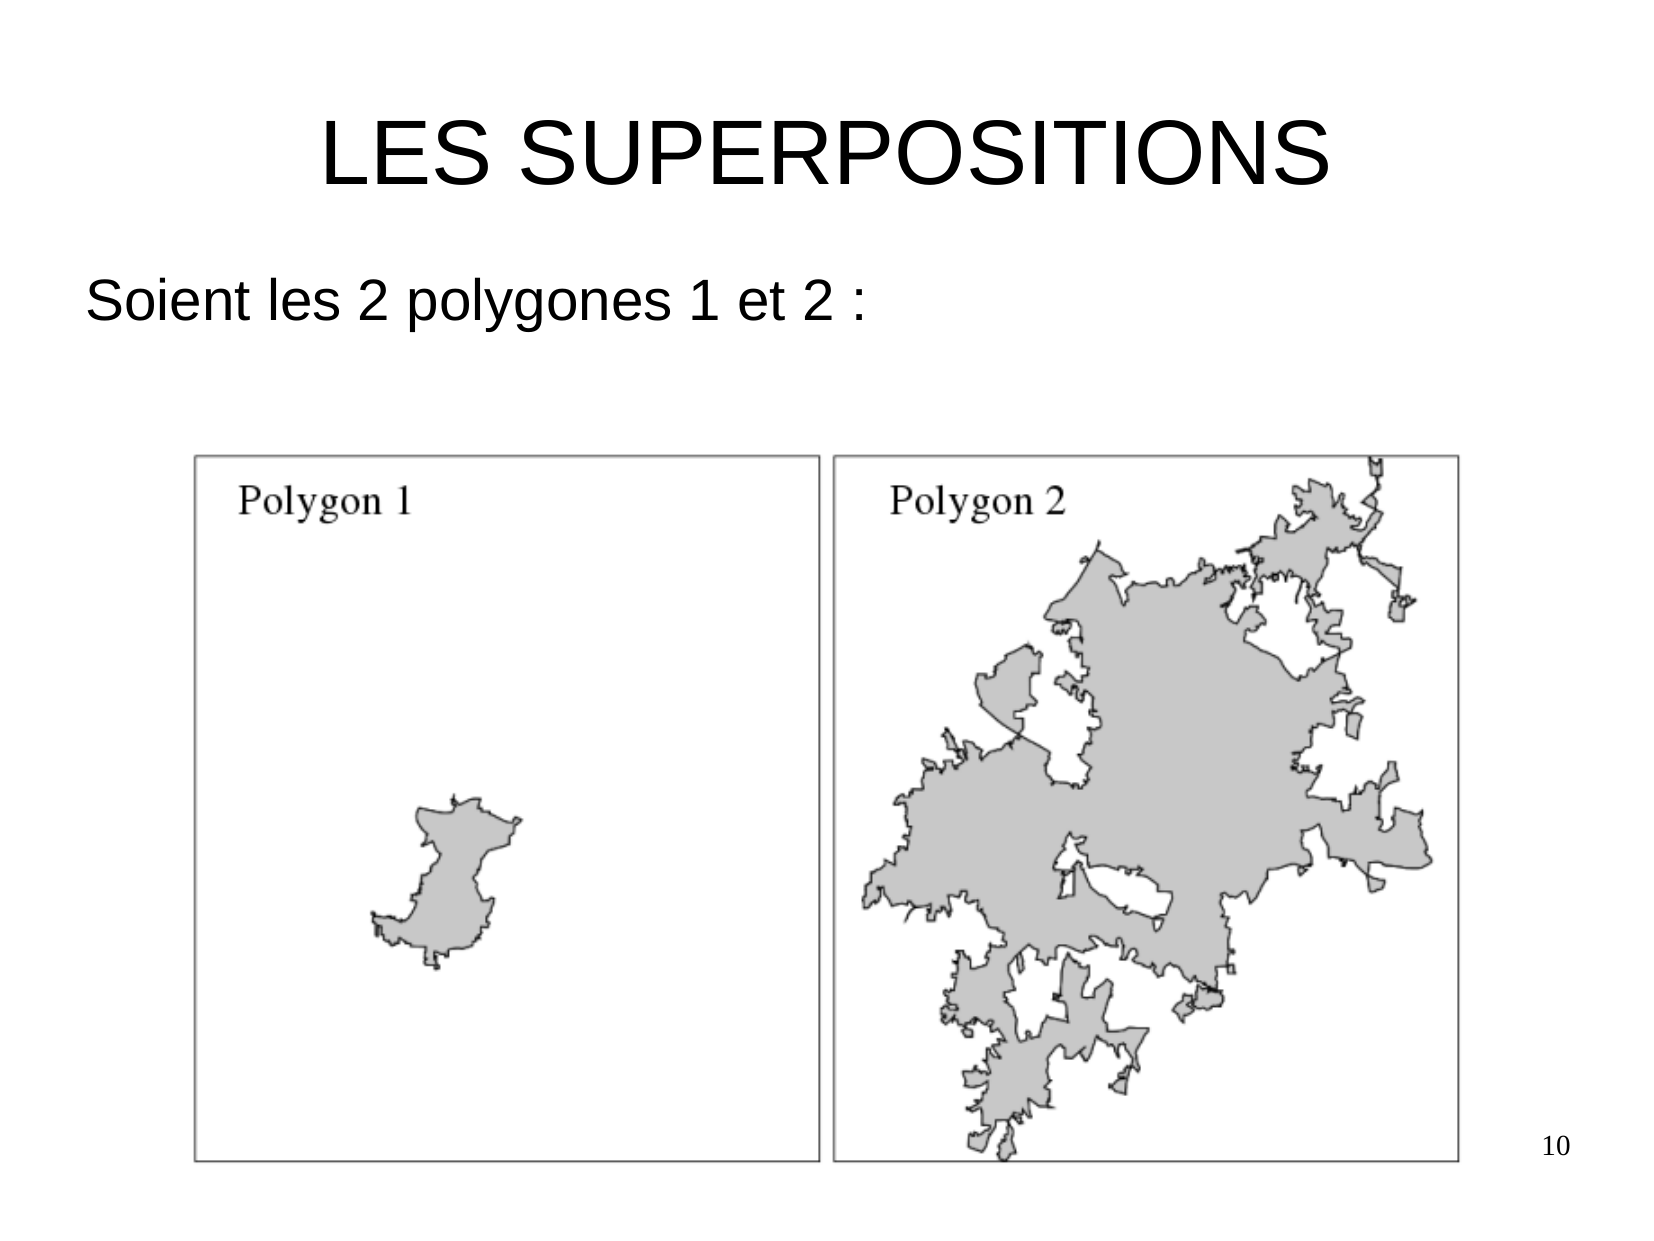

# LES SUPERPOSITIONS
Soient les 2 polygones 1 et 2 :
Stage SIG/ULB ARES 2019
10